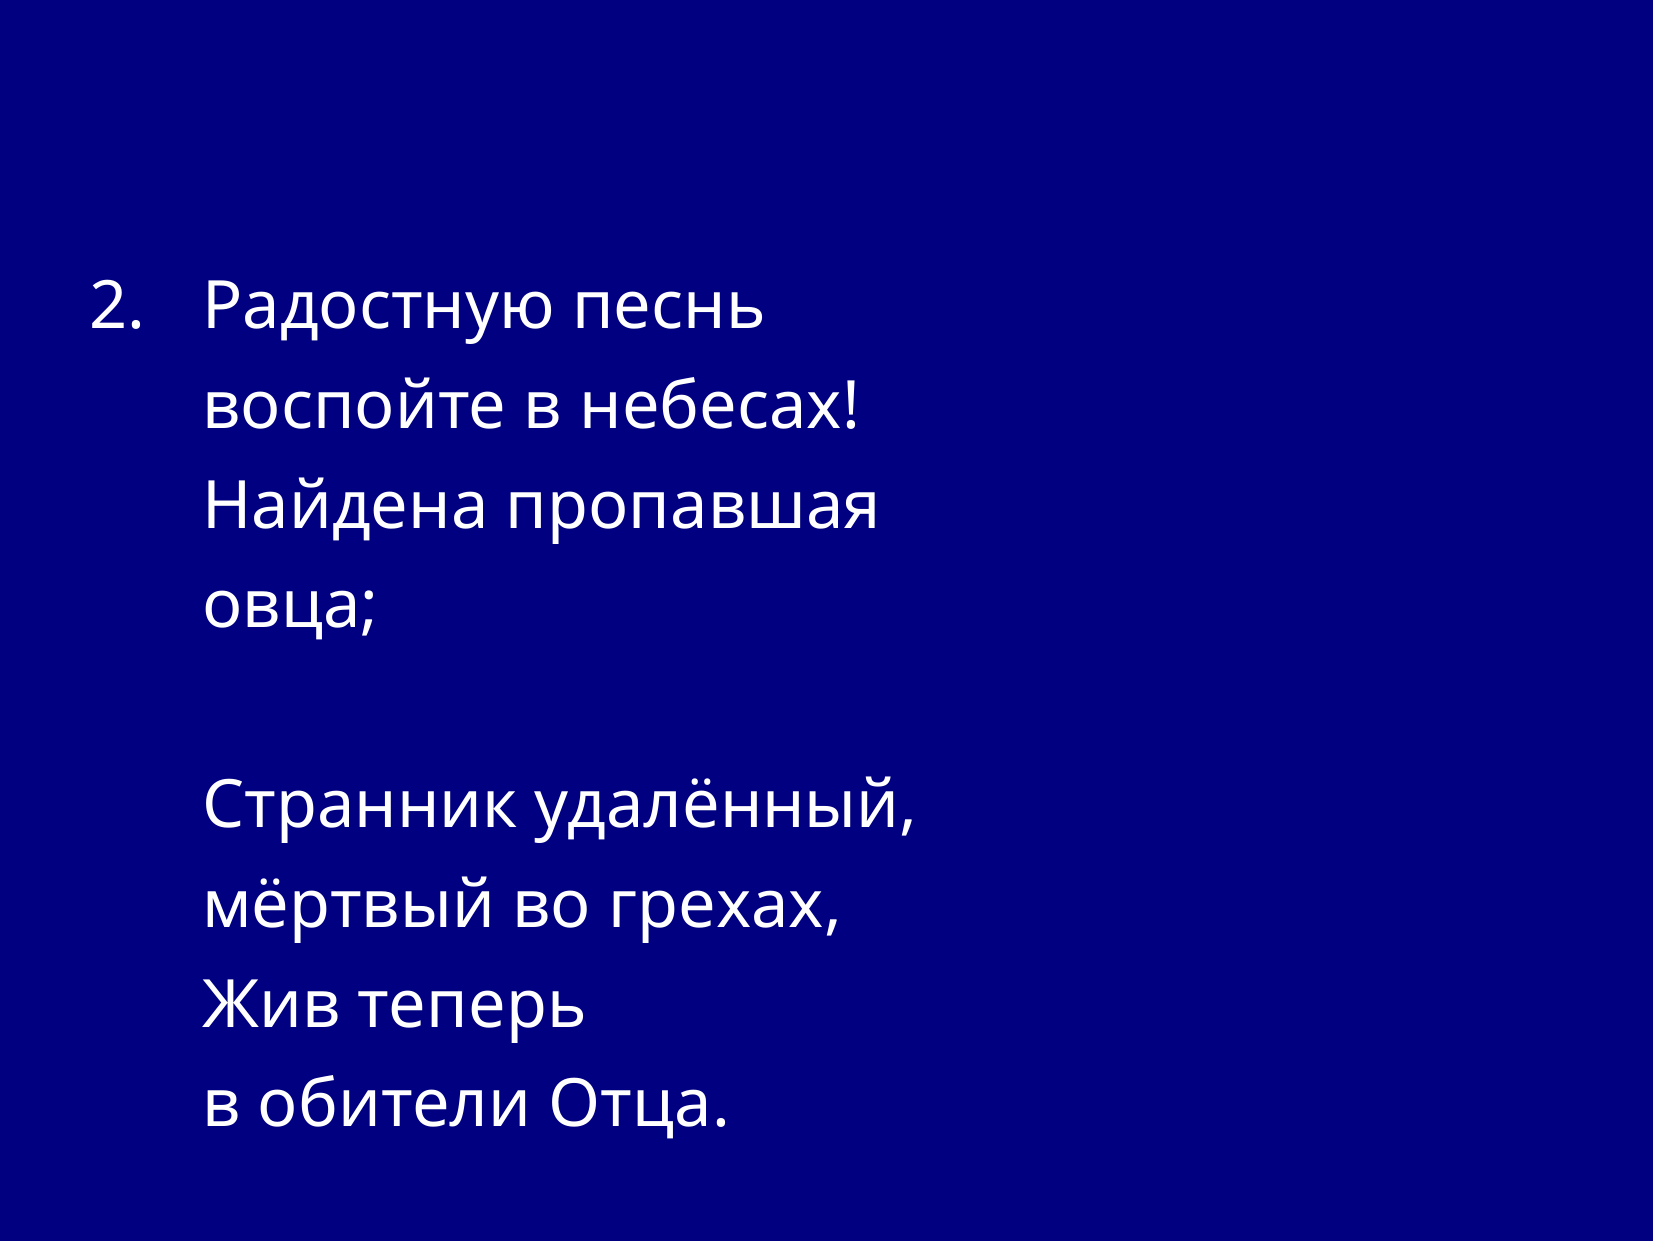

2.	Радостную песнь
	воспойте в небесах!
	Найдена пропавшая
	овца;
	Странник удалённый,
	мёртвый во грехах,
	Жив теперь
	в обители Отца.